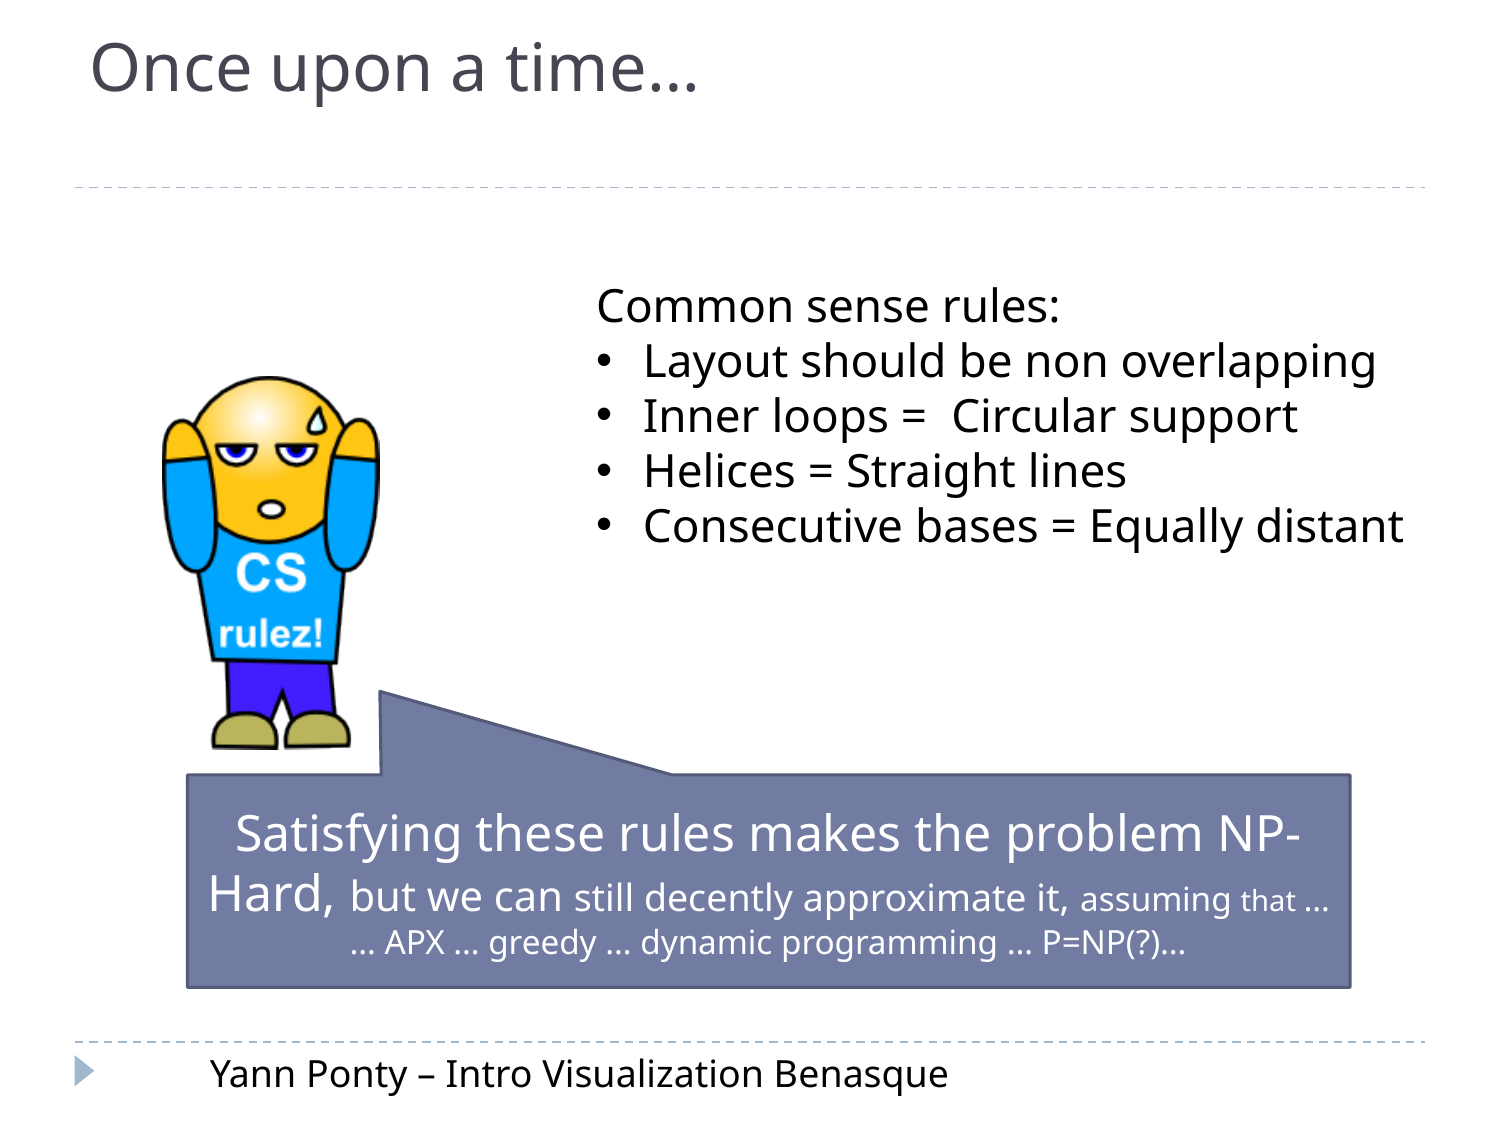

# Once upon a time…
Common sense rules:
Layout should be non overlapping
Inner loops = Circular support
Helices = Straight lines
Consecutive bases = Equally distant
Satisfying these rules makes the problem NP-Hard, but we can still decently approximate it, assuming that …
… APX … greedy … dynamic programming … P=NP(?)…
Benasque RNA